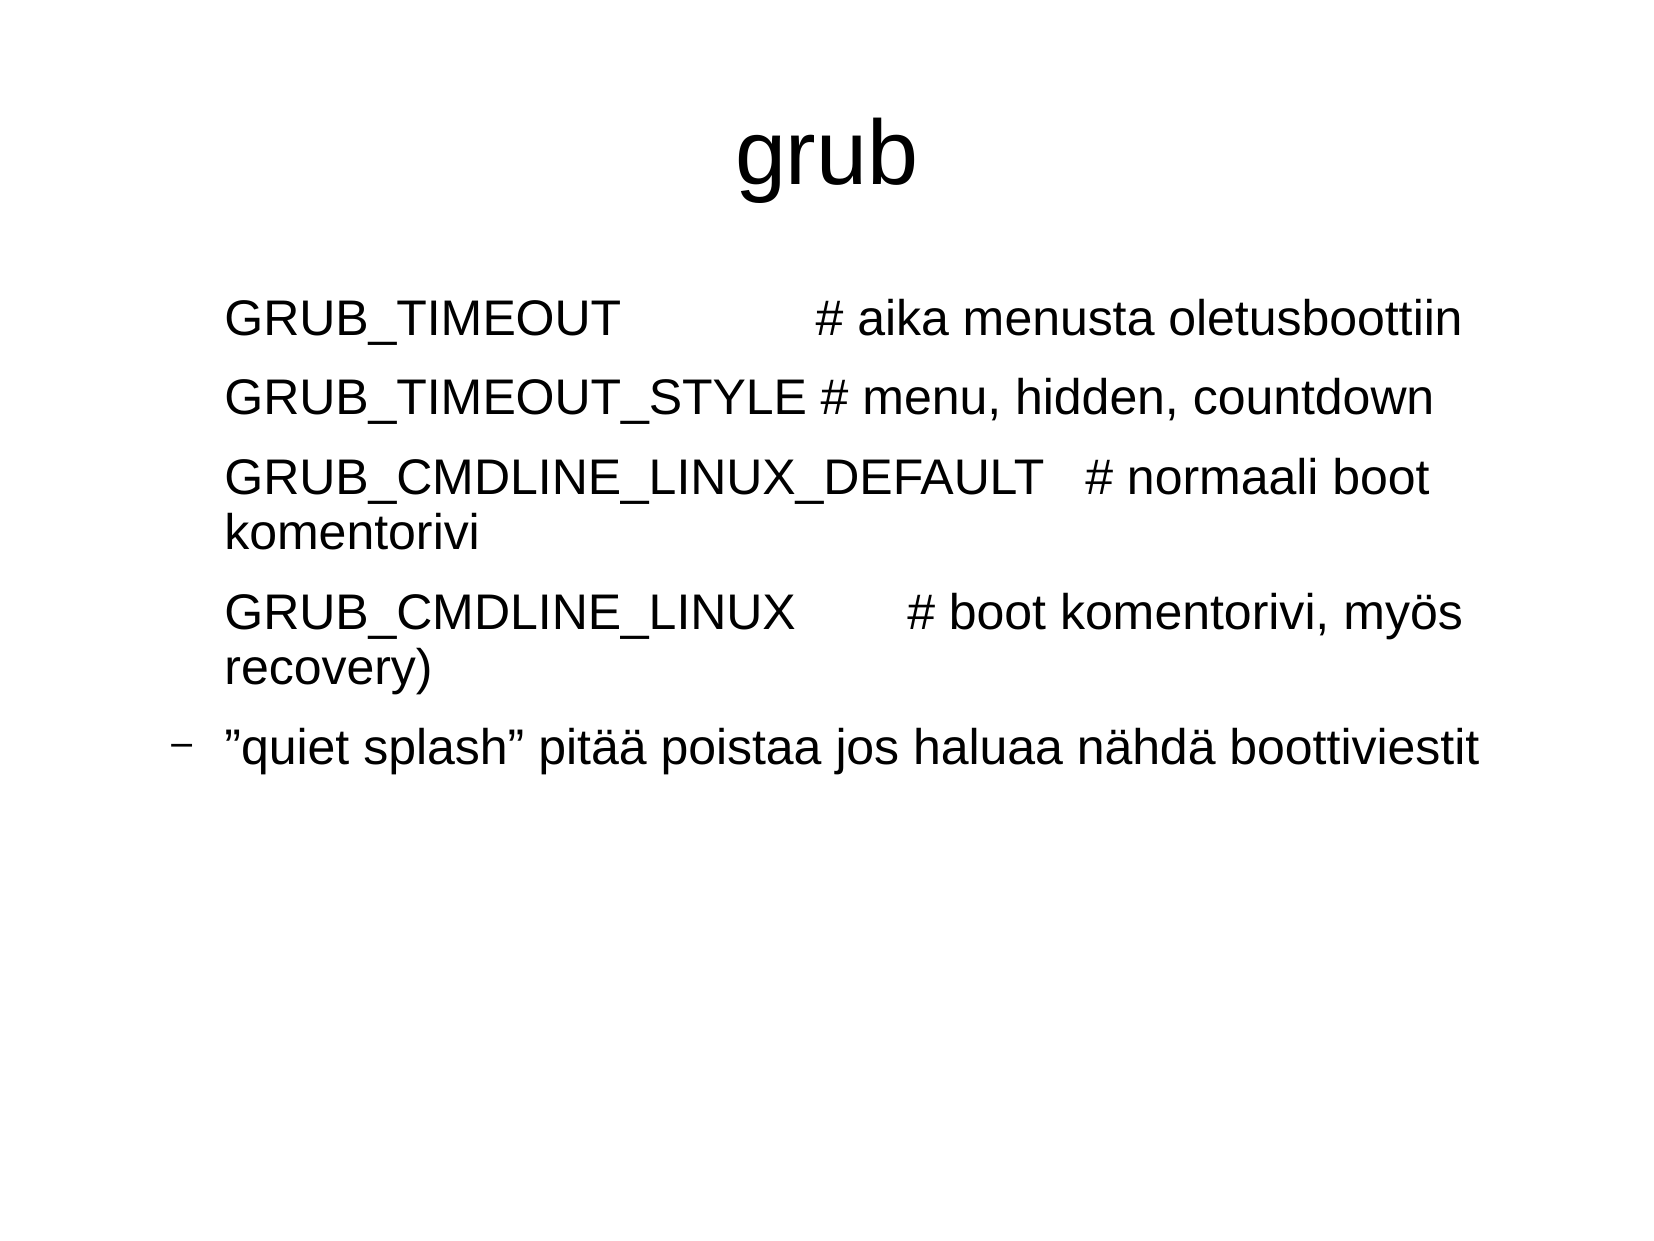

# grub
GRUB_TIMEOUT # aika menusta oletusboottiin
GRUB_TIMEOUT_STYLE # menu, hidden, countdown
GRUB_CMDLINE_LINUX_DEFAULT # normaali boot komentorivi
GRUB_CMDLINE_LINUX # boot komentorivi, myös recovery)
”quiet splash” pitää poistaa jos haluaa nähdä boottiviestit